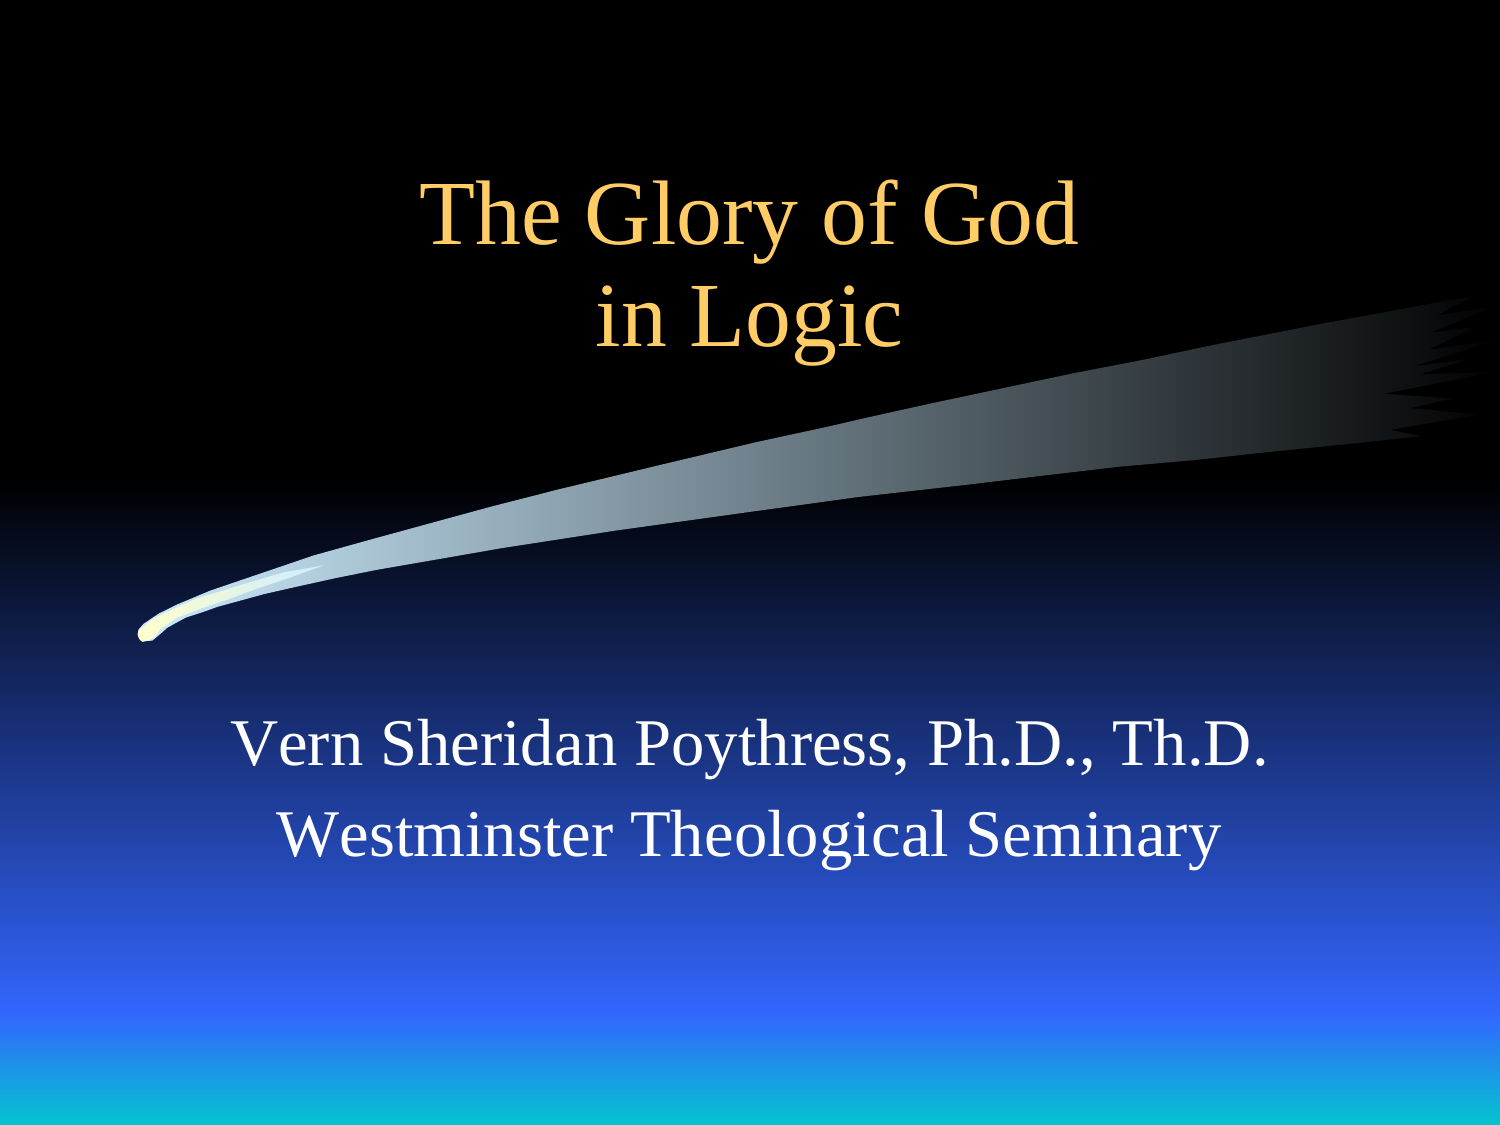

# The Glory of God in Logic
Vern Sheridan Poythress, Ph.D., Th.D.
Westminster Theological Seminary